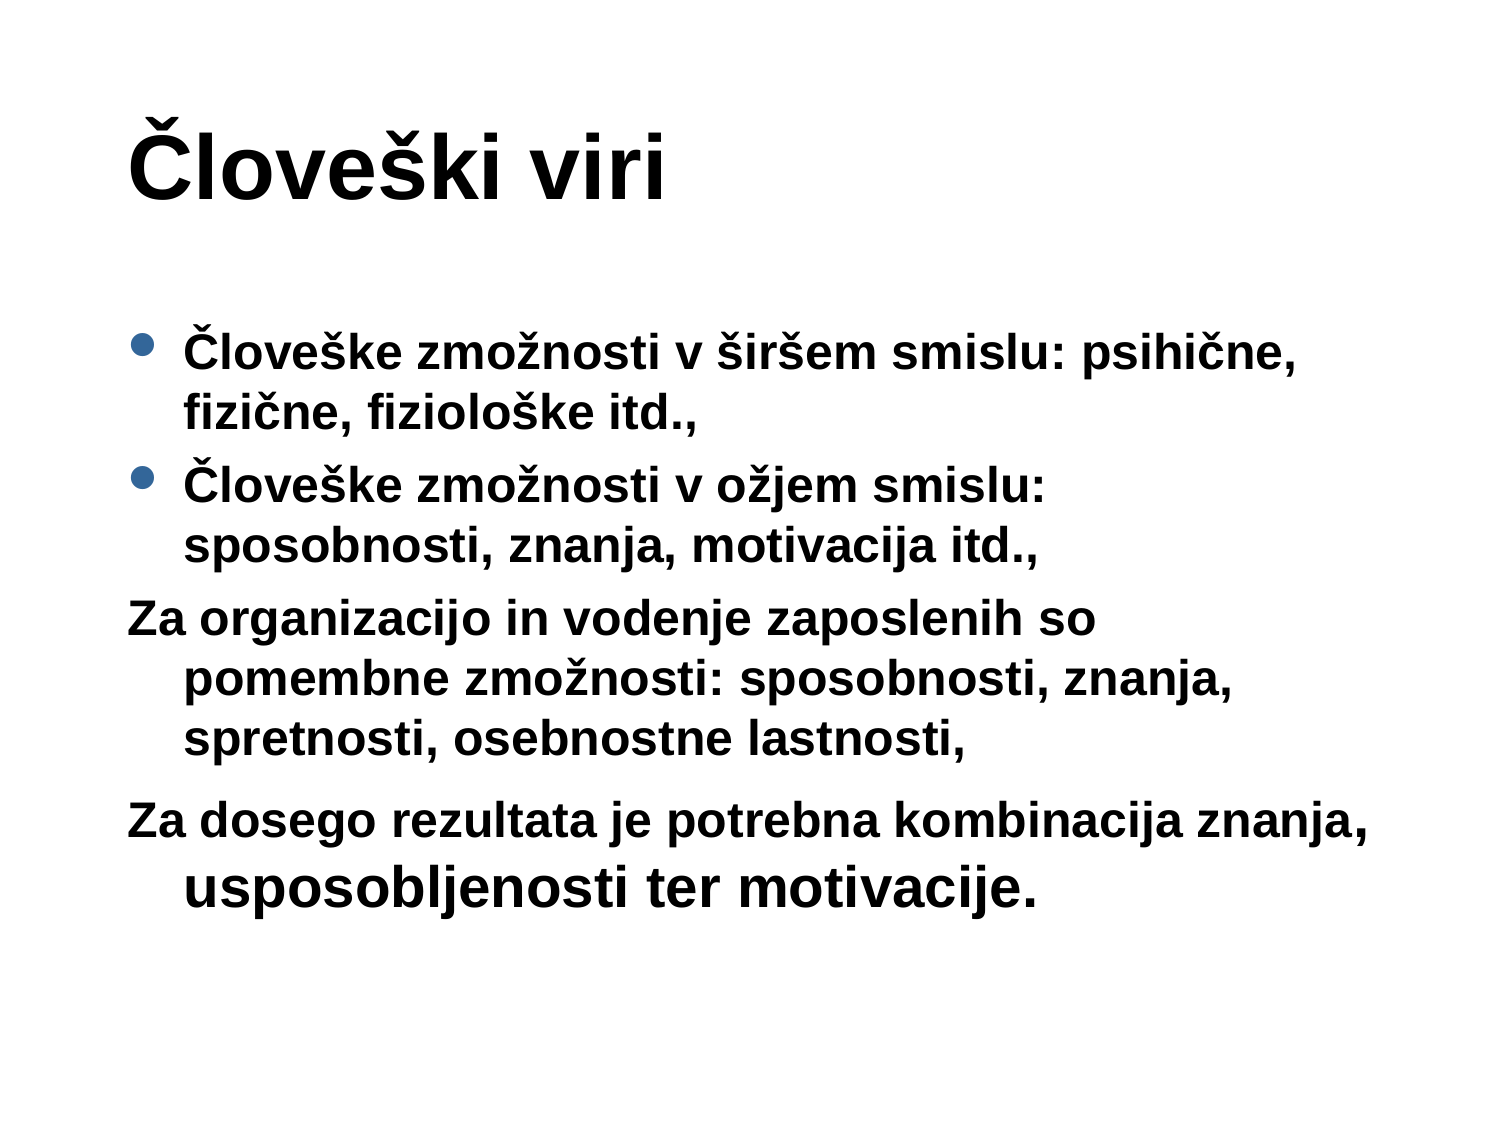

# Človeški viri
Človeške zmožnosti v širšem smislu: psihične, fizične, fiziološke itd.,
Človeške zmožnosti v ožjem smislu: sposobnosti, znanja, motivacija itd.,
Za organizacijo in vodenje zaposlenih so pomembne zmožnosti: sposobnosti, znanja, spretnosti, osebnostne lastnosti,
Za dosego rezultata je potrebna kombinacija znanja, usposobljenosti ter motivacije.
Primoz Juznic, BINK, FF, Univerza v Ljubljani